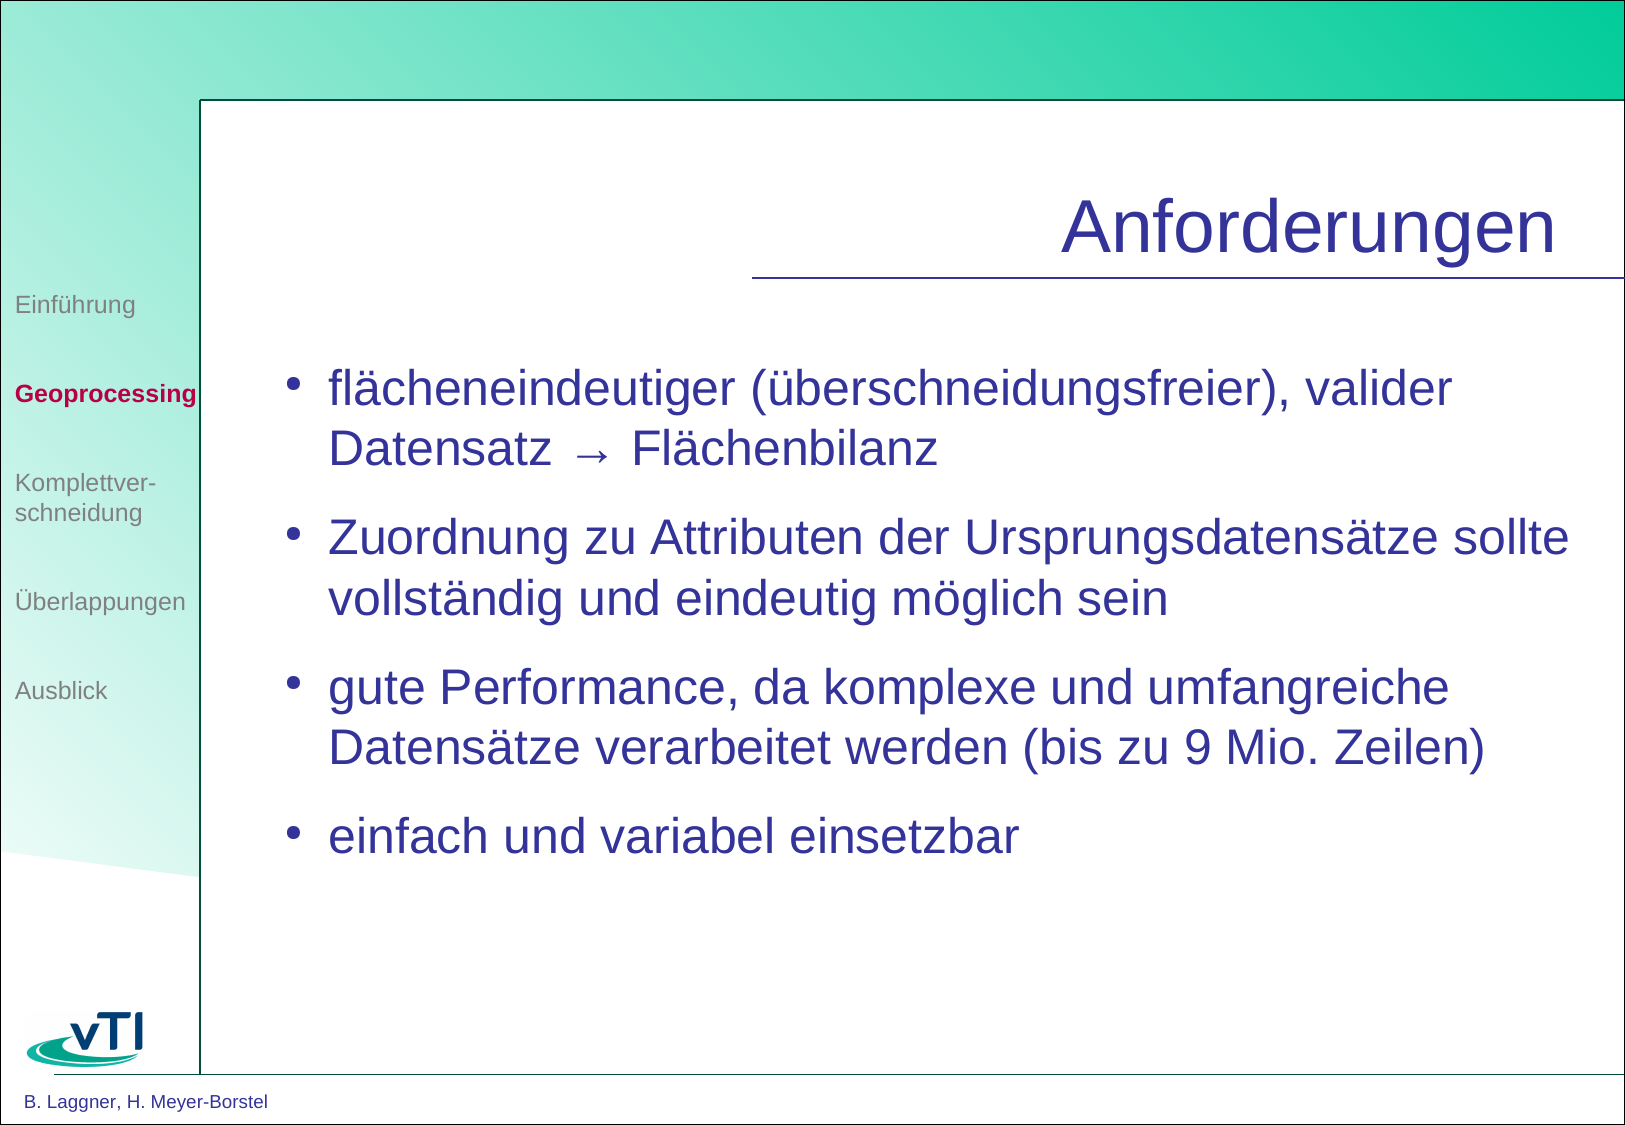

Anforderungen
Einführung
Geoprocessing
Komplettver-schneidung
Überlappungen
Ausblick
flächeneindeutiger (überschneidungsfreier), valider Datensatz → Flächenbilanz
Zuordnung zu Attributen der Ursprungsdatensätze sollte vollständig und eindeutig möglich sein
gute Performance, da komplexe und umfangreiche Datensätze verarbeitet werden (bis zu 9 Mio. Zeilen)
einfach und variabel einsetzbar